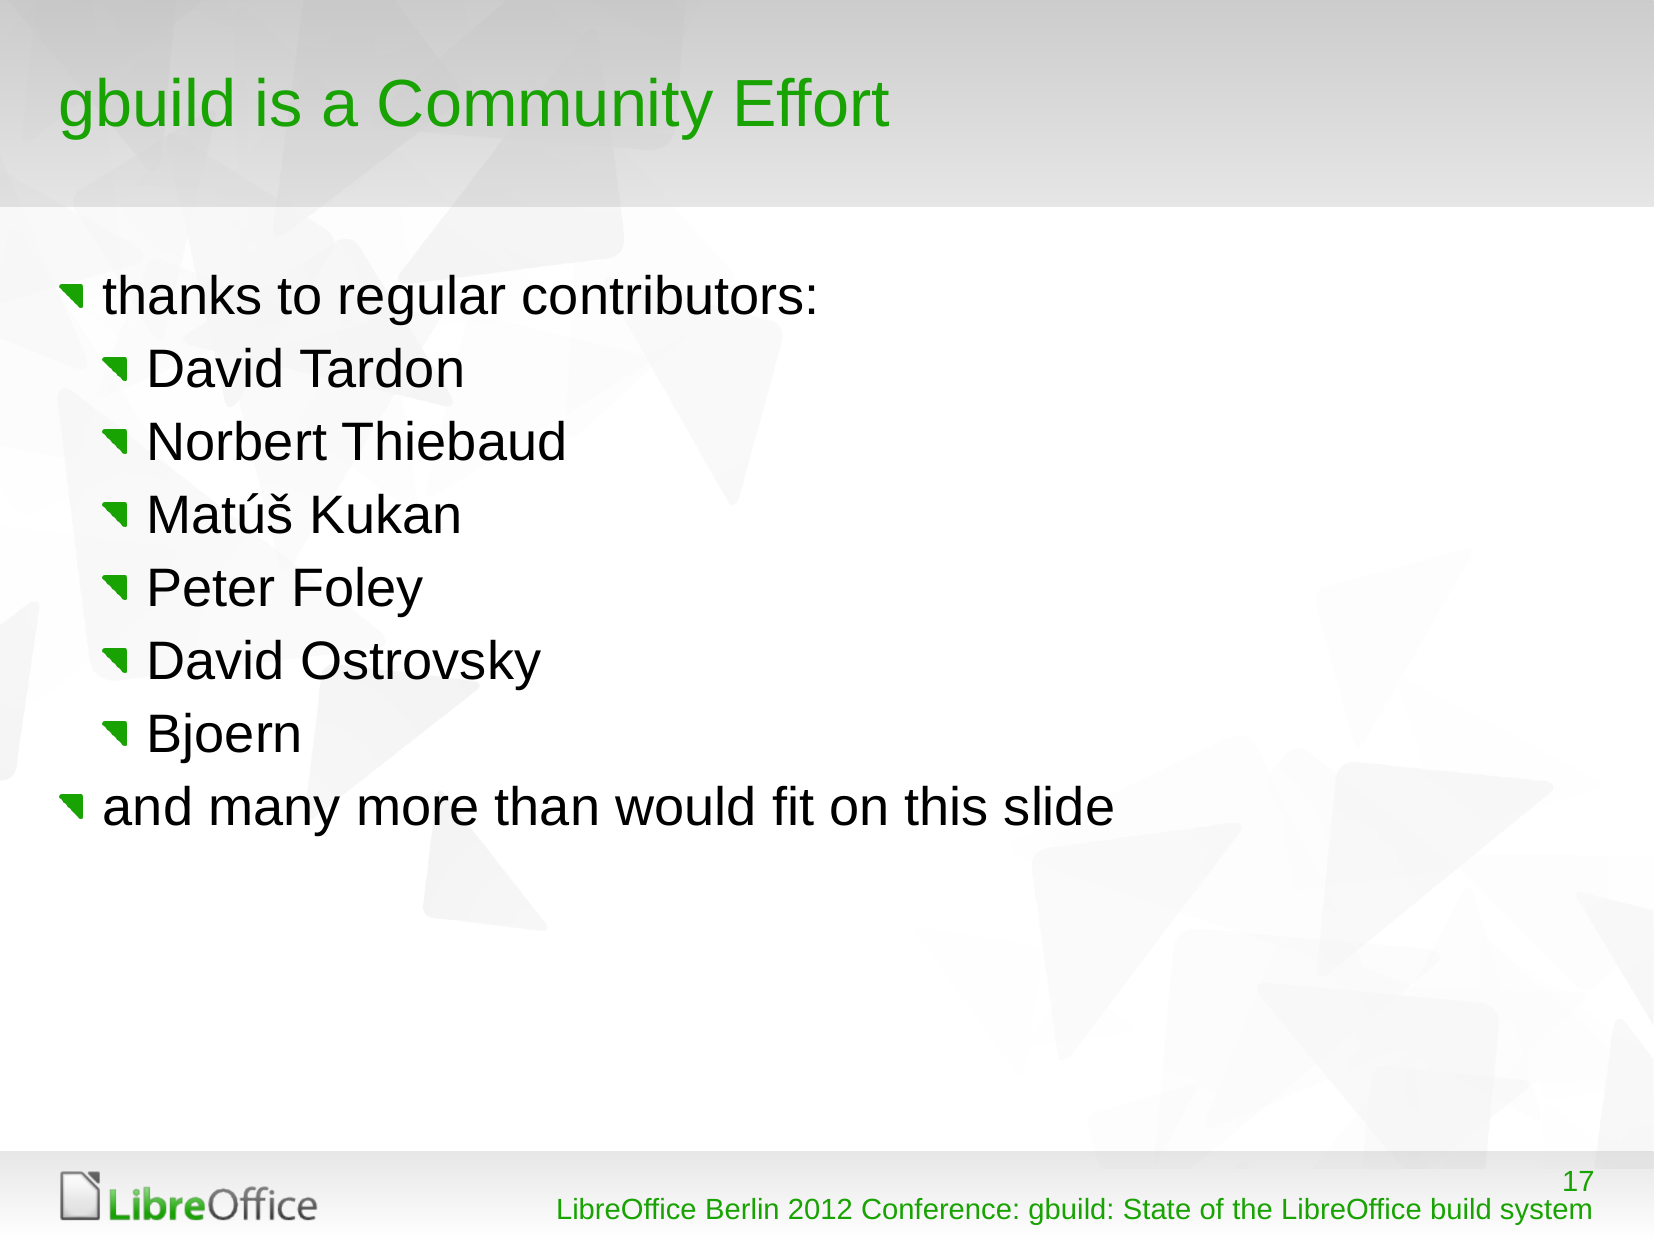

# gbuild is a Community Effort
thanks to regular contributors:
David Tardon
Norbert Thiebaud
Matúš Kukan
Peter Foley
David Ostrovsky
Bjoern
and many more than would fit on this slide
17
LibreOffice Berlin 2012 Conference: gbuild: State of the LibreOffice build system